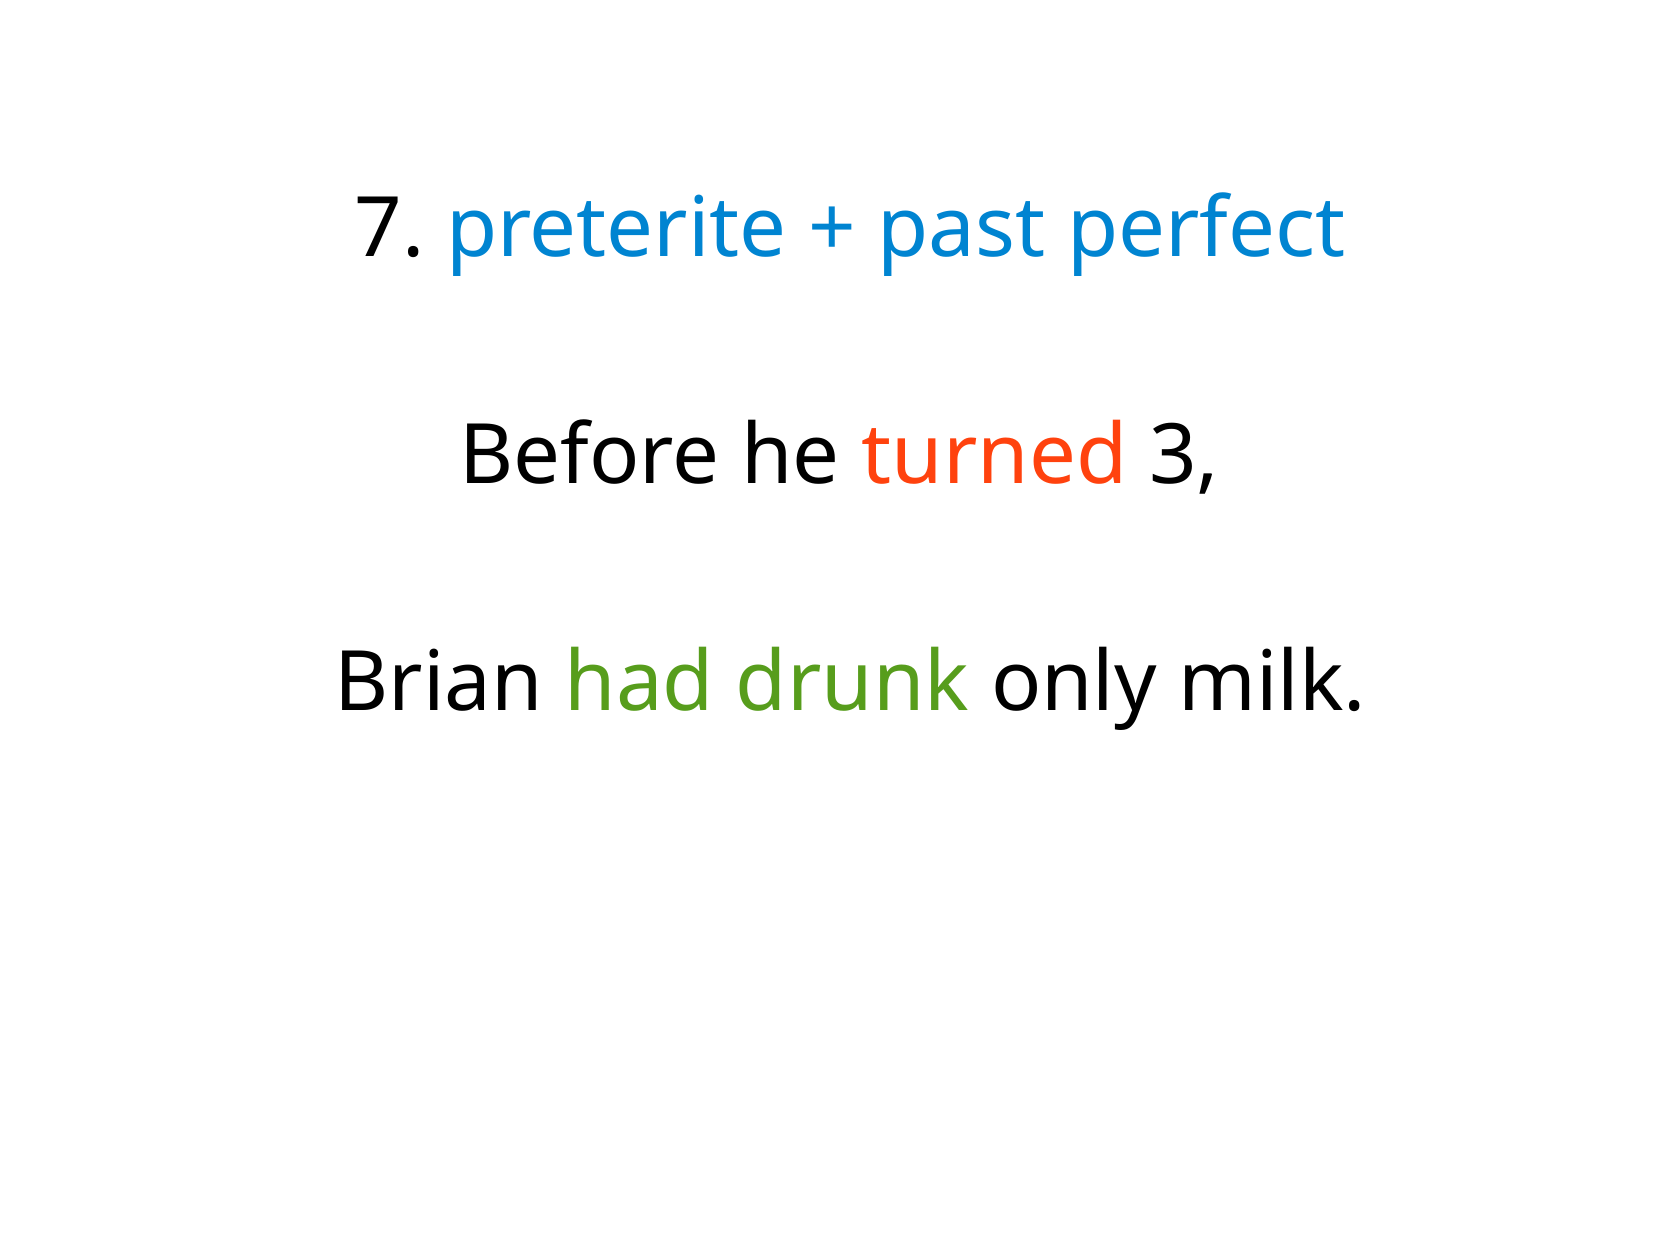

7. preterite + past perfect
Before he turned 3,
Brian had drunk only milk.